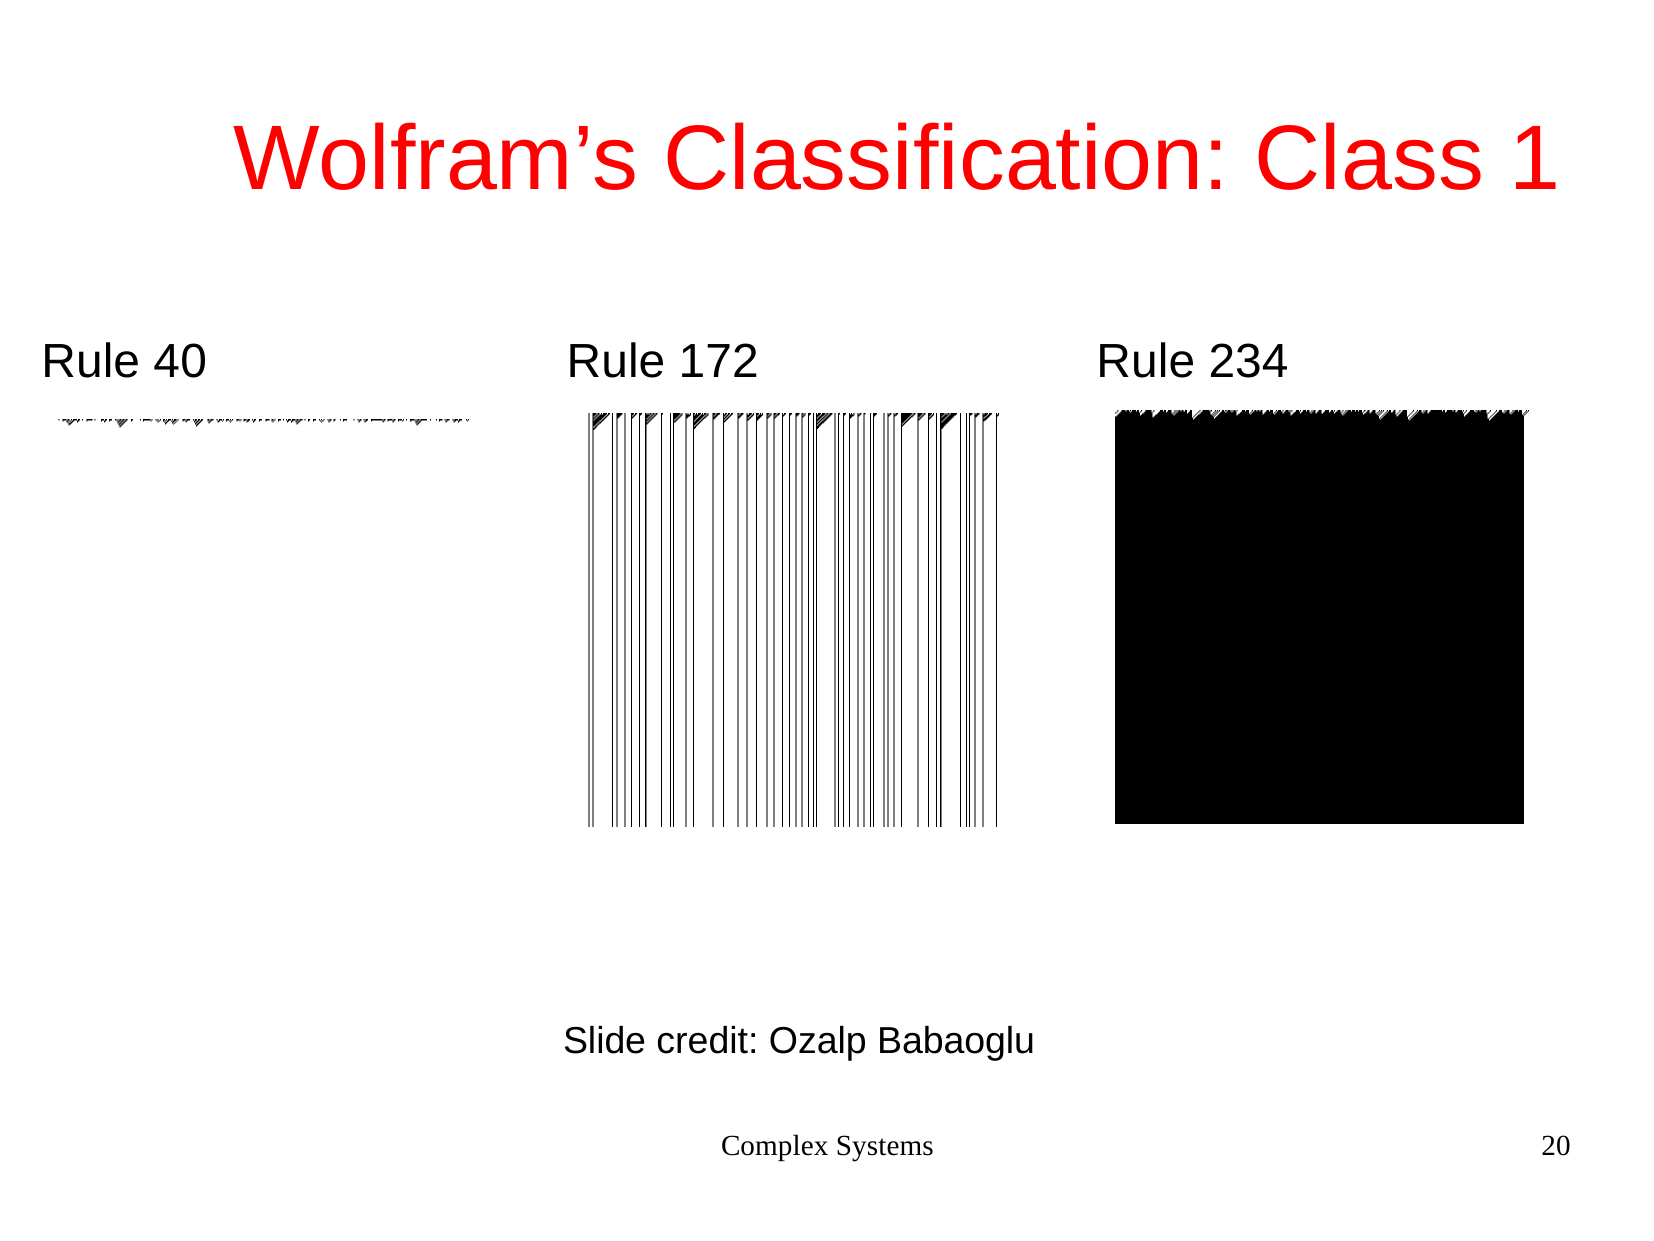

# Wolfram’s Classification: Class 1
Rule 40
Rule 172
Rule 234
Slide credit: Ozalp Babaoglu
Complex Systems
20